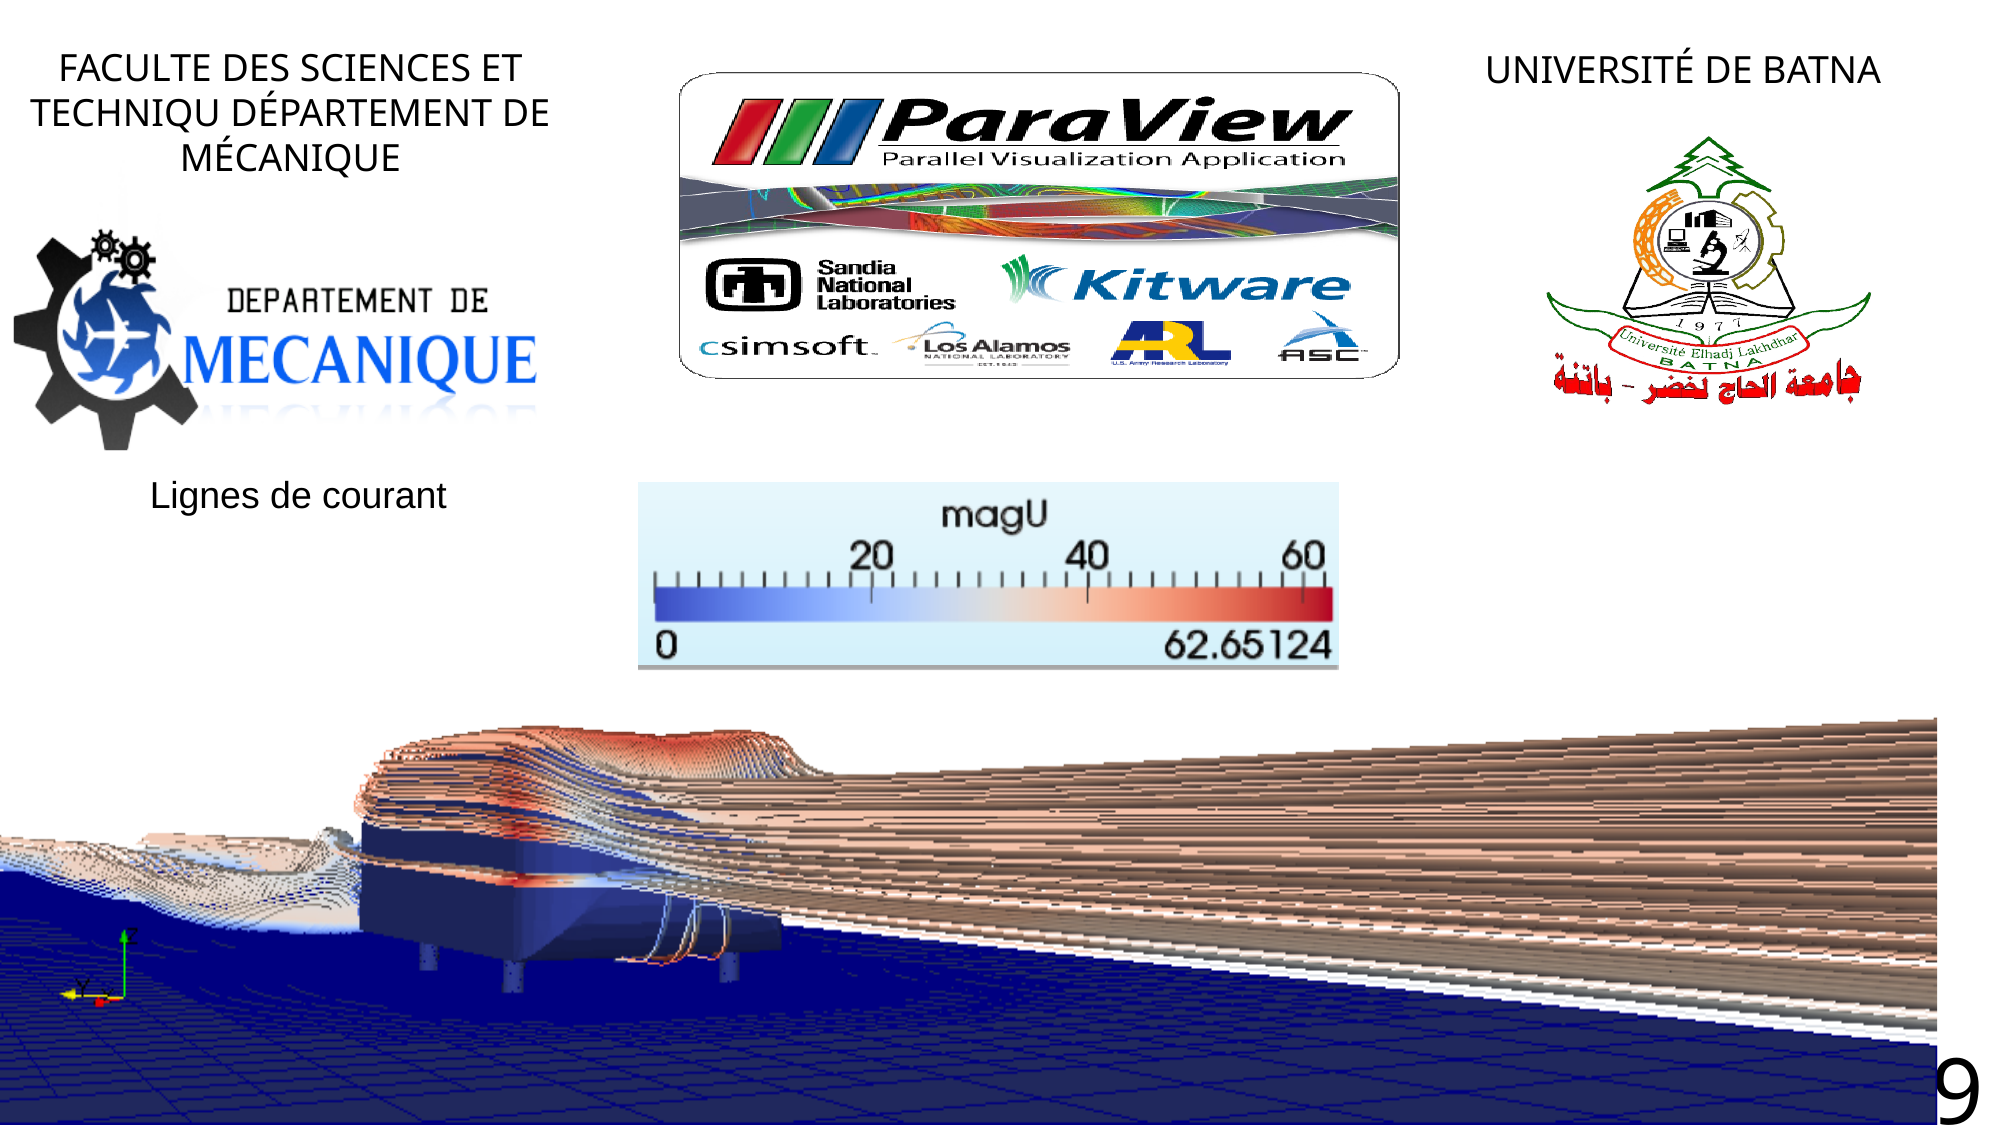

Faculte des Sciences et Techniqu Département de MÉCANIQUE
Université de Batna
Lignes de courant
SALAH MARAF